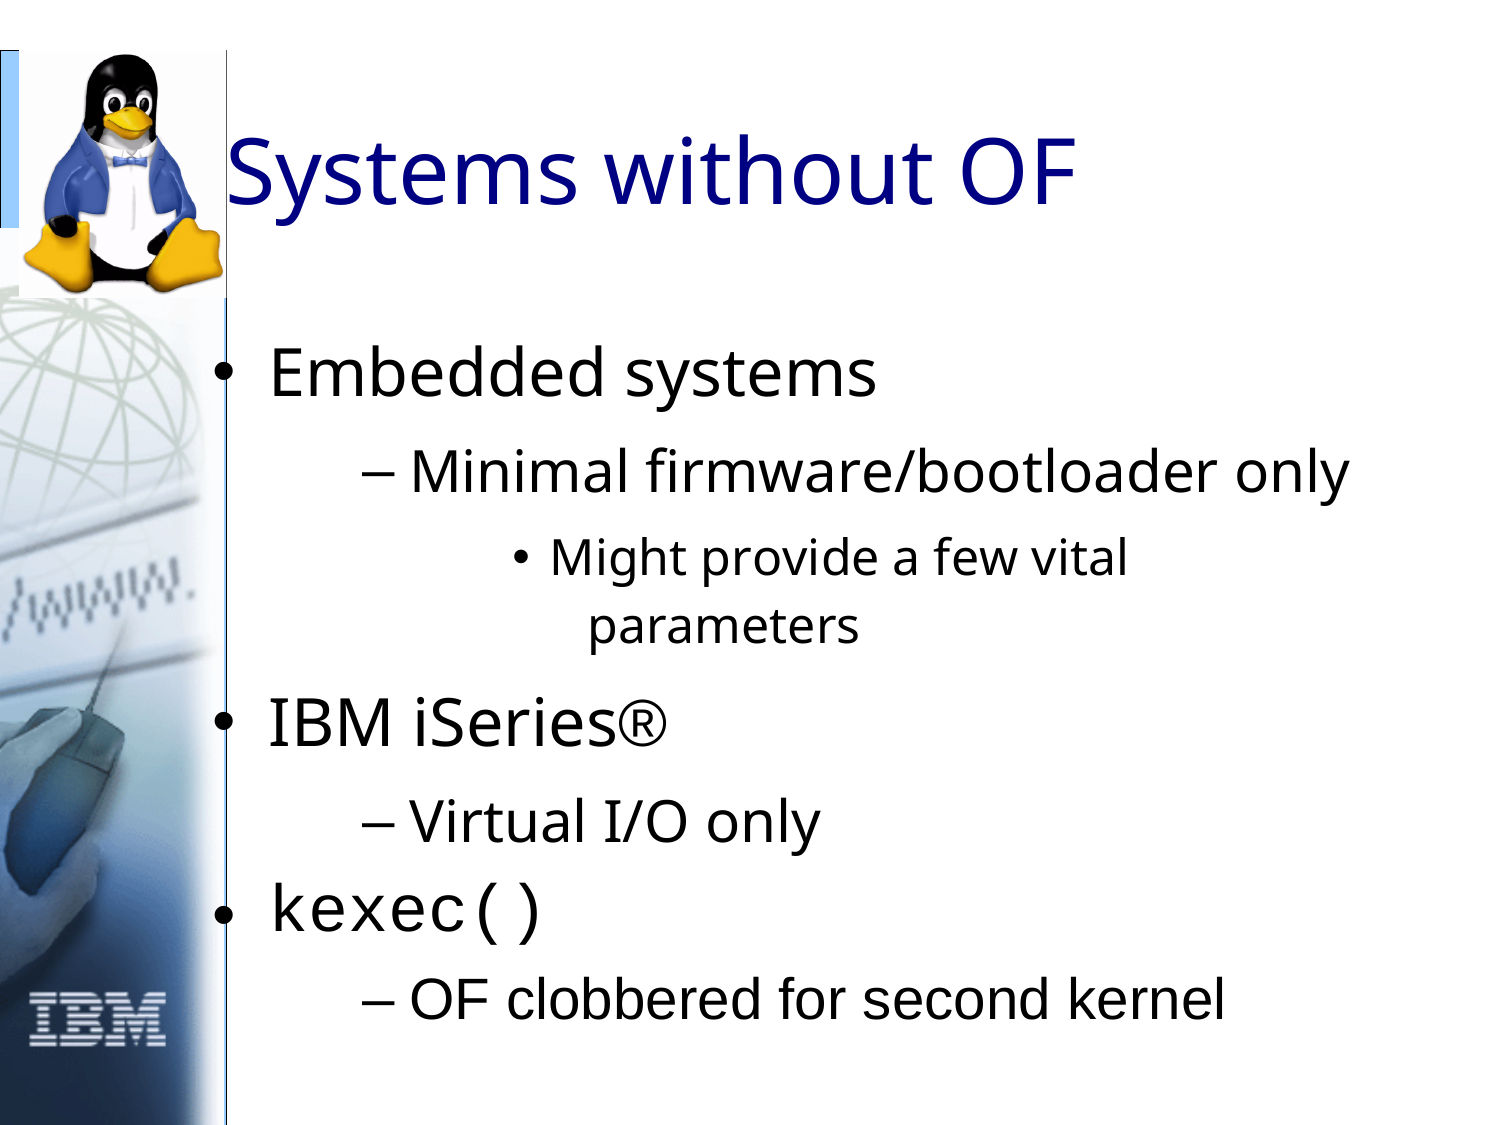

# Systems without OF
Embedded systems
Minimal firmware/bootloader only
Might provide a few vital parameters
IBM iSeries®
Virtual I/O only
kexec()
OF clobbered for second kernel